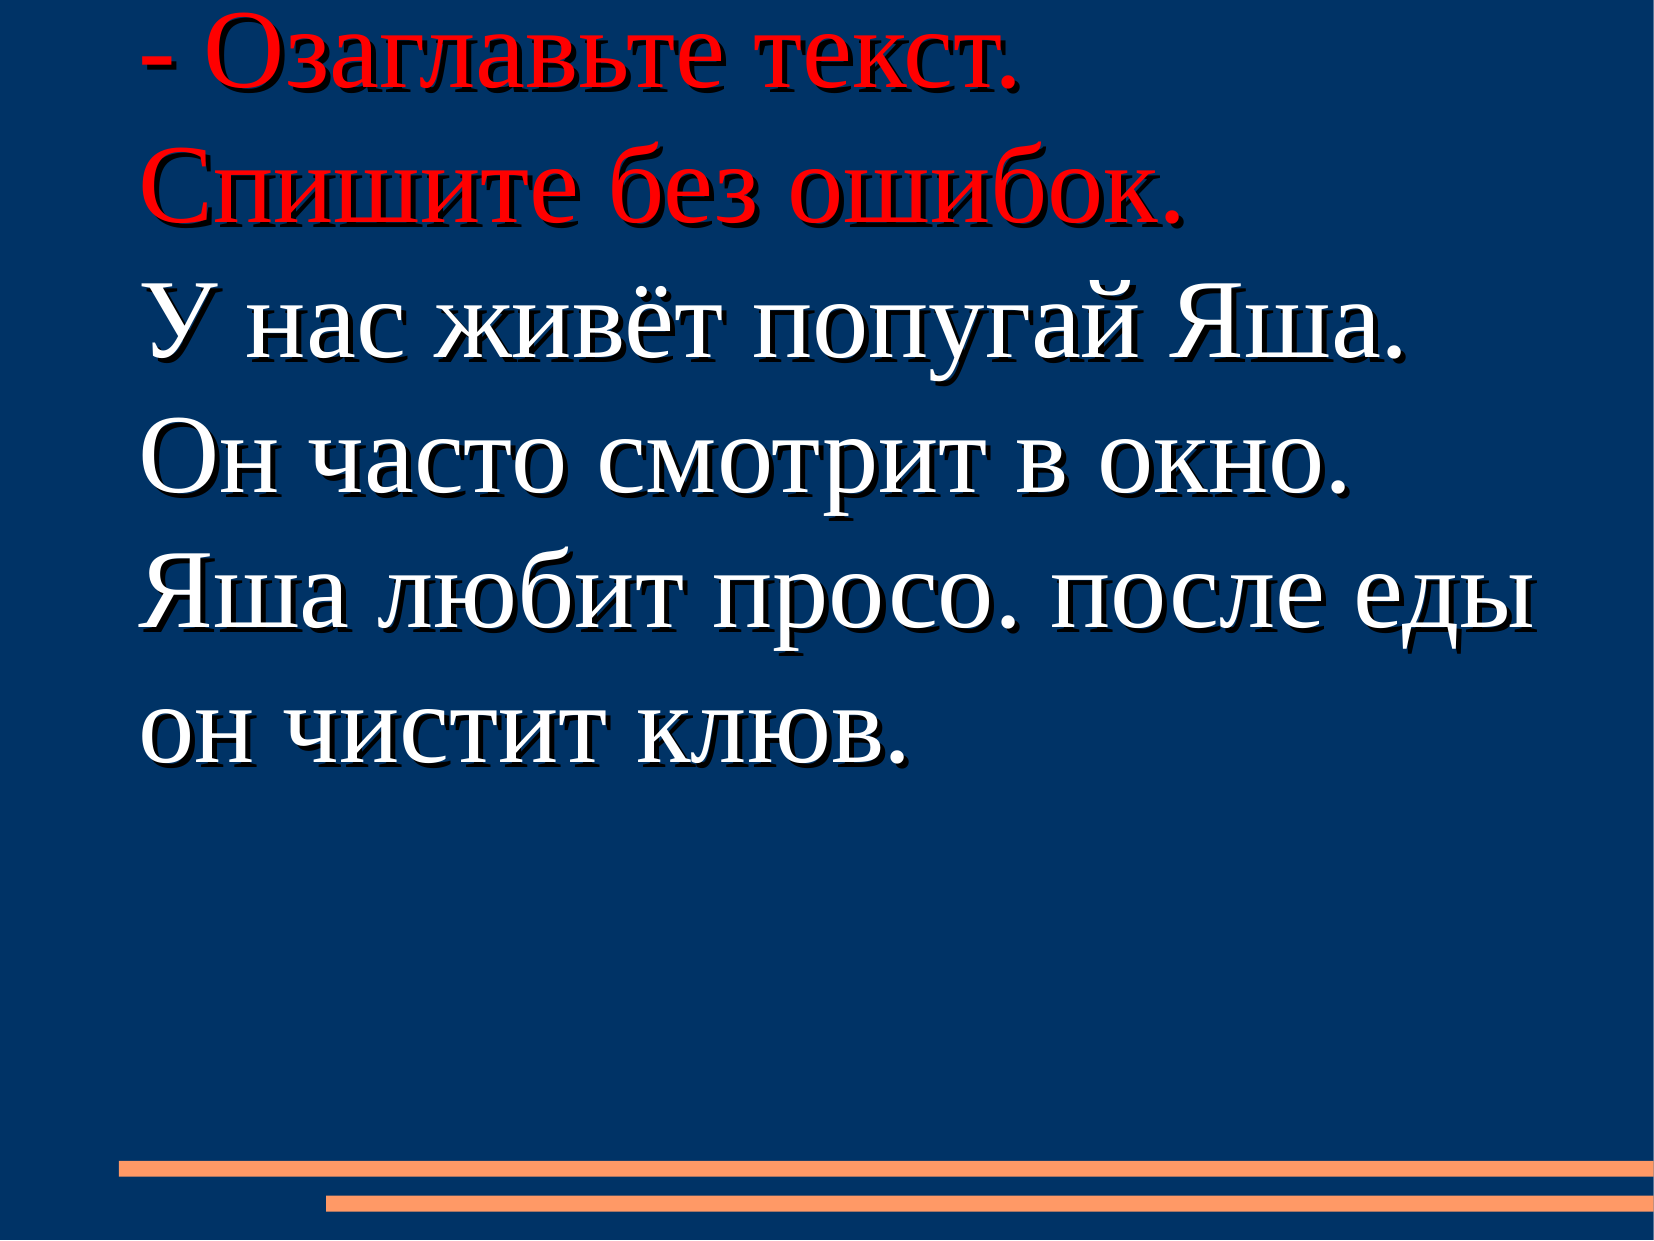

# - Озаглавьте текст. Спишите без ошибок.
У нас живёт попугай Яша. Он часто смотрит в окно. Яша любит просо. после еды он чистит клюв.